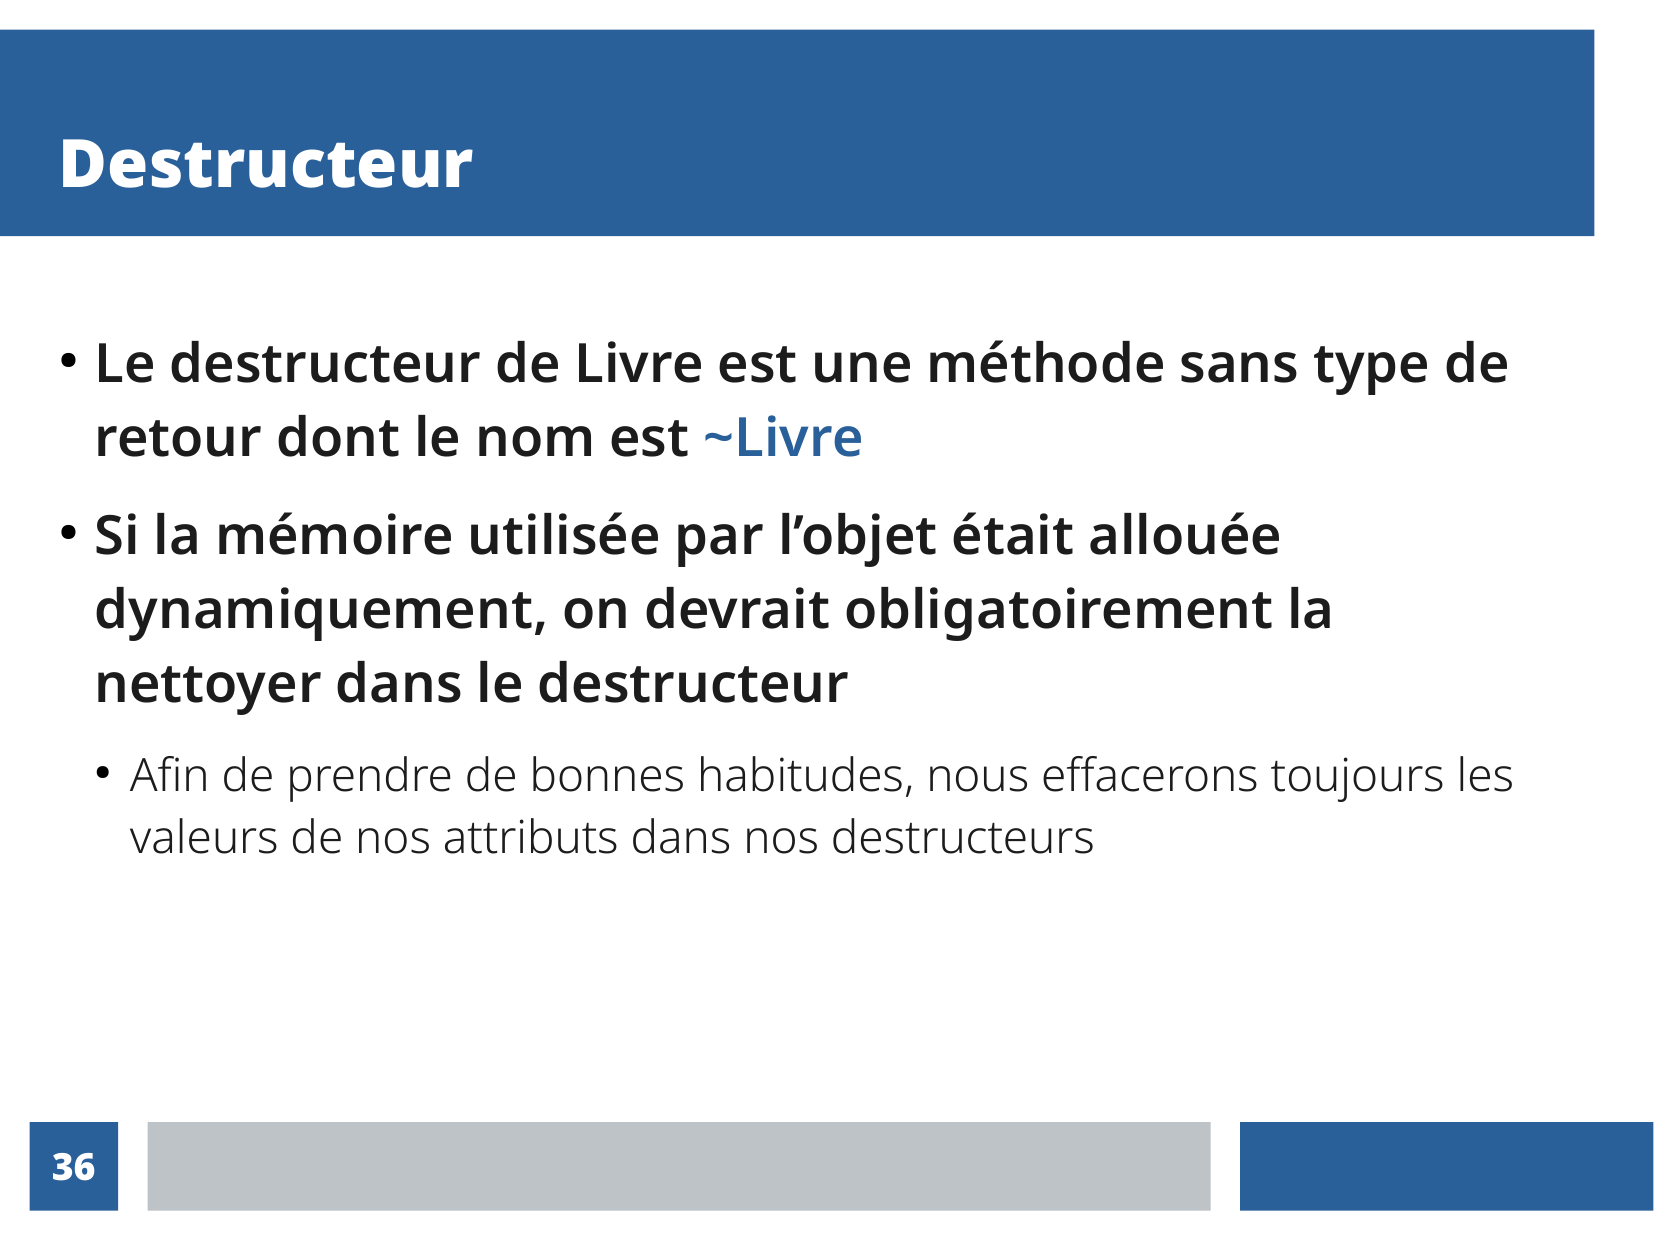

# Destructeur
Le destructeur de Livre est une méthode sans type de retour dont le nom est ~Livre
Si la mémoire utilisée par l’objet était allouée dynamiquement, on devrait obligatoirement la nettoyer dans le destructeur
Afin de prendre de bonnes habitudes, nous effacerons toujours les valeurs de nos attributs dans nos destructeurs
36